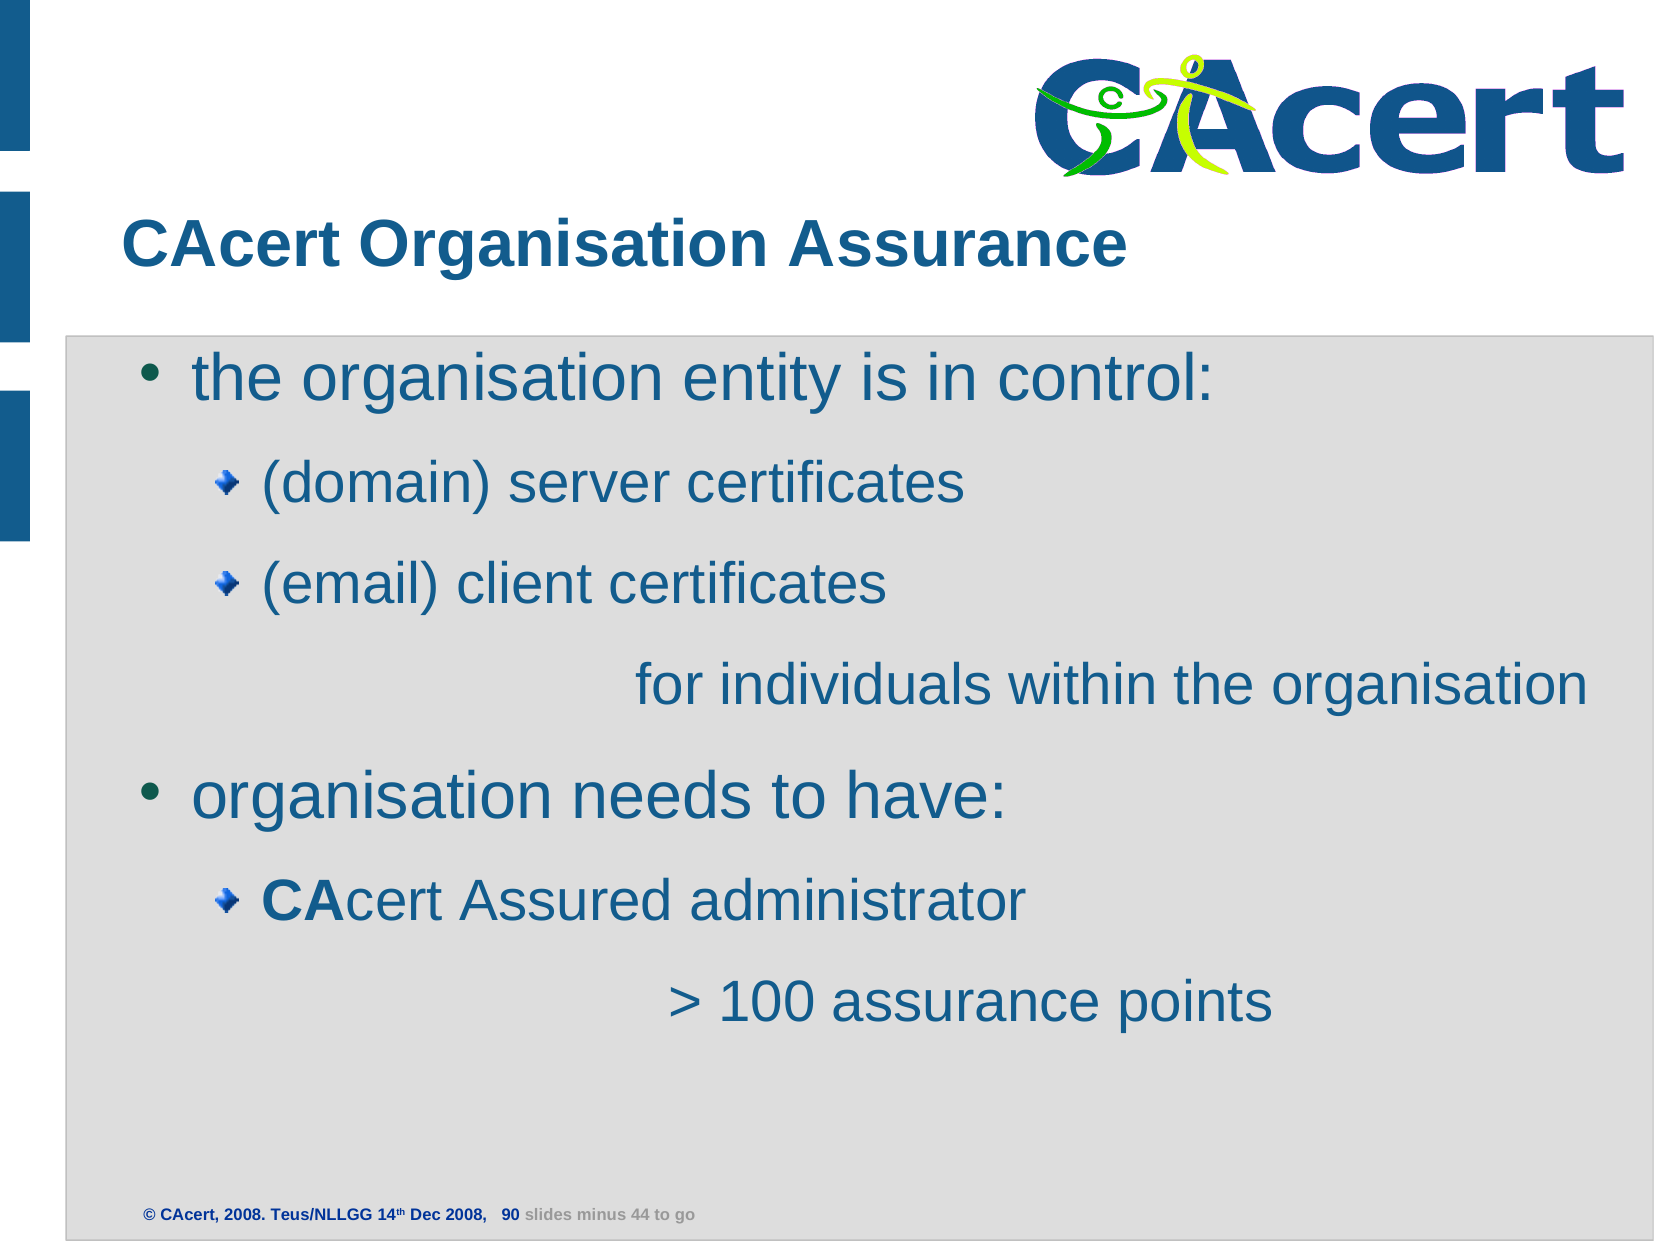

# CAcert Organisation Assurance
the organisation entity is in control:
(domain) server certificates
(email) client certificates
 for individuals within the organisation
organisation needs to have:
CAcert Assured administrator
 > 100 assurance points